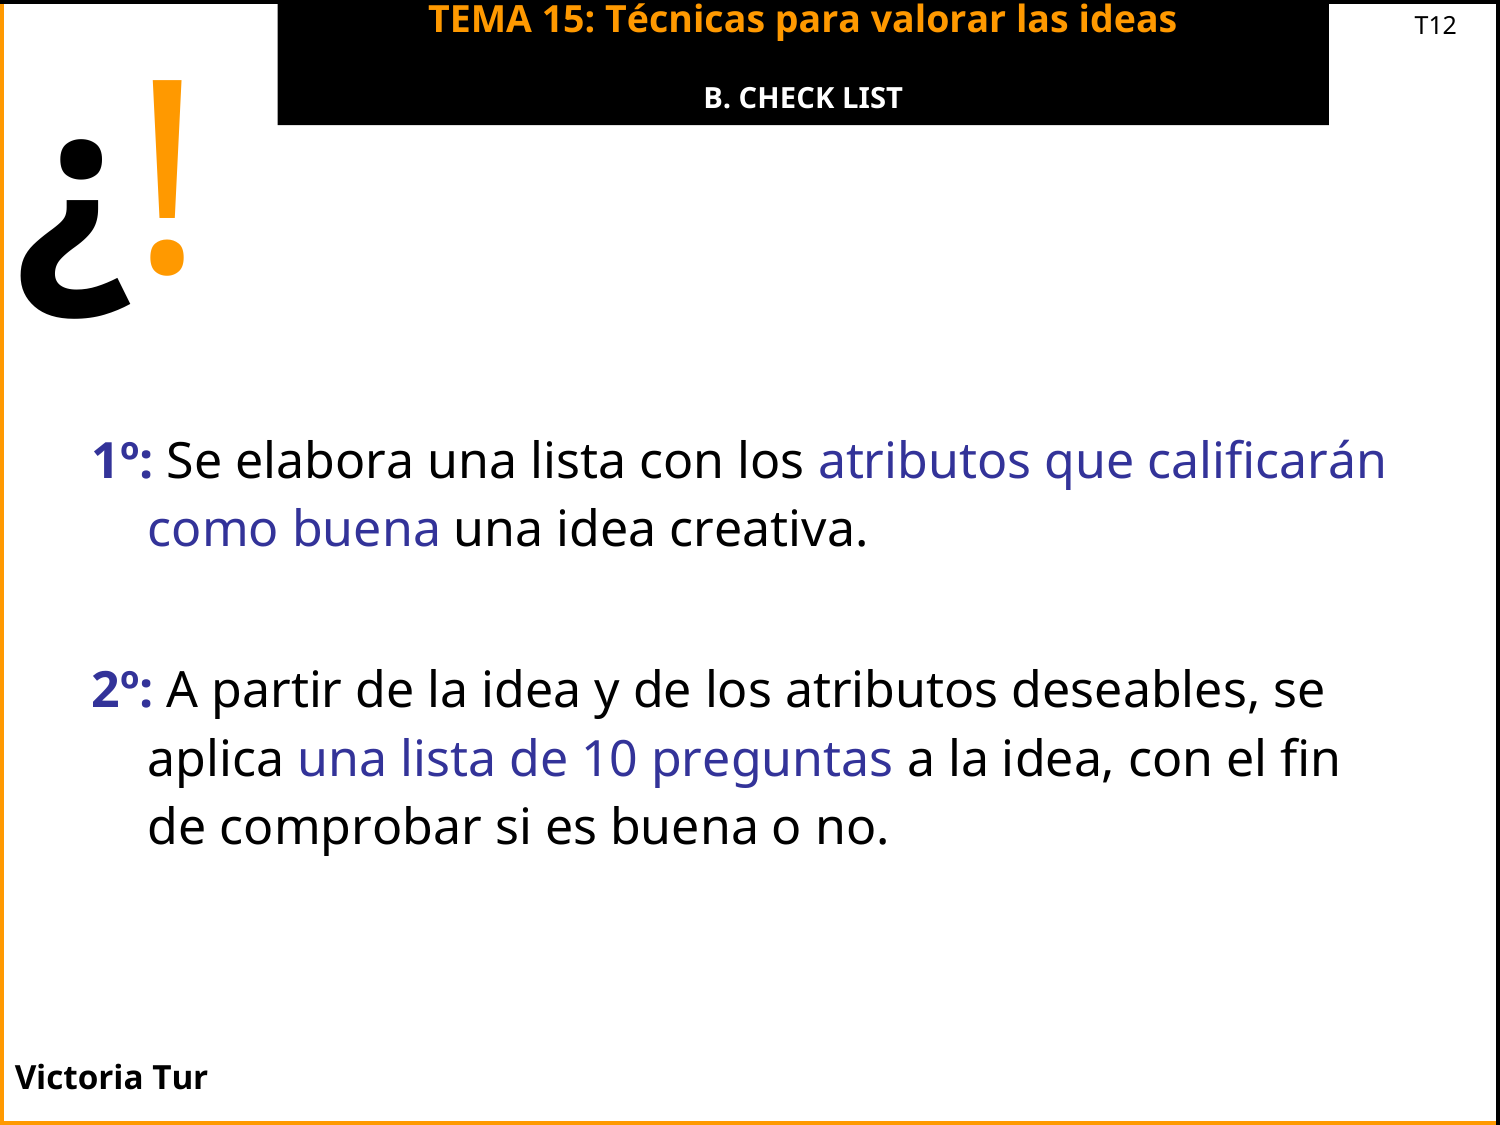

T12
# 1º: Se elabora una lista con los atributos que calificarán como buena una idea creativa.
2º: A partir de la idea y de los atributos deseables, se aplica una lista de 10 preguntas a la idea, con el fin de comprobar si es buena o no.